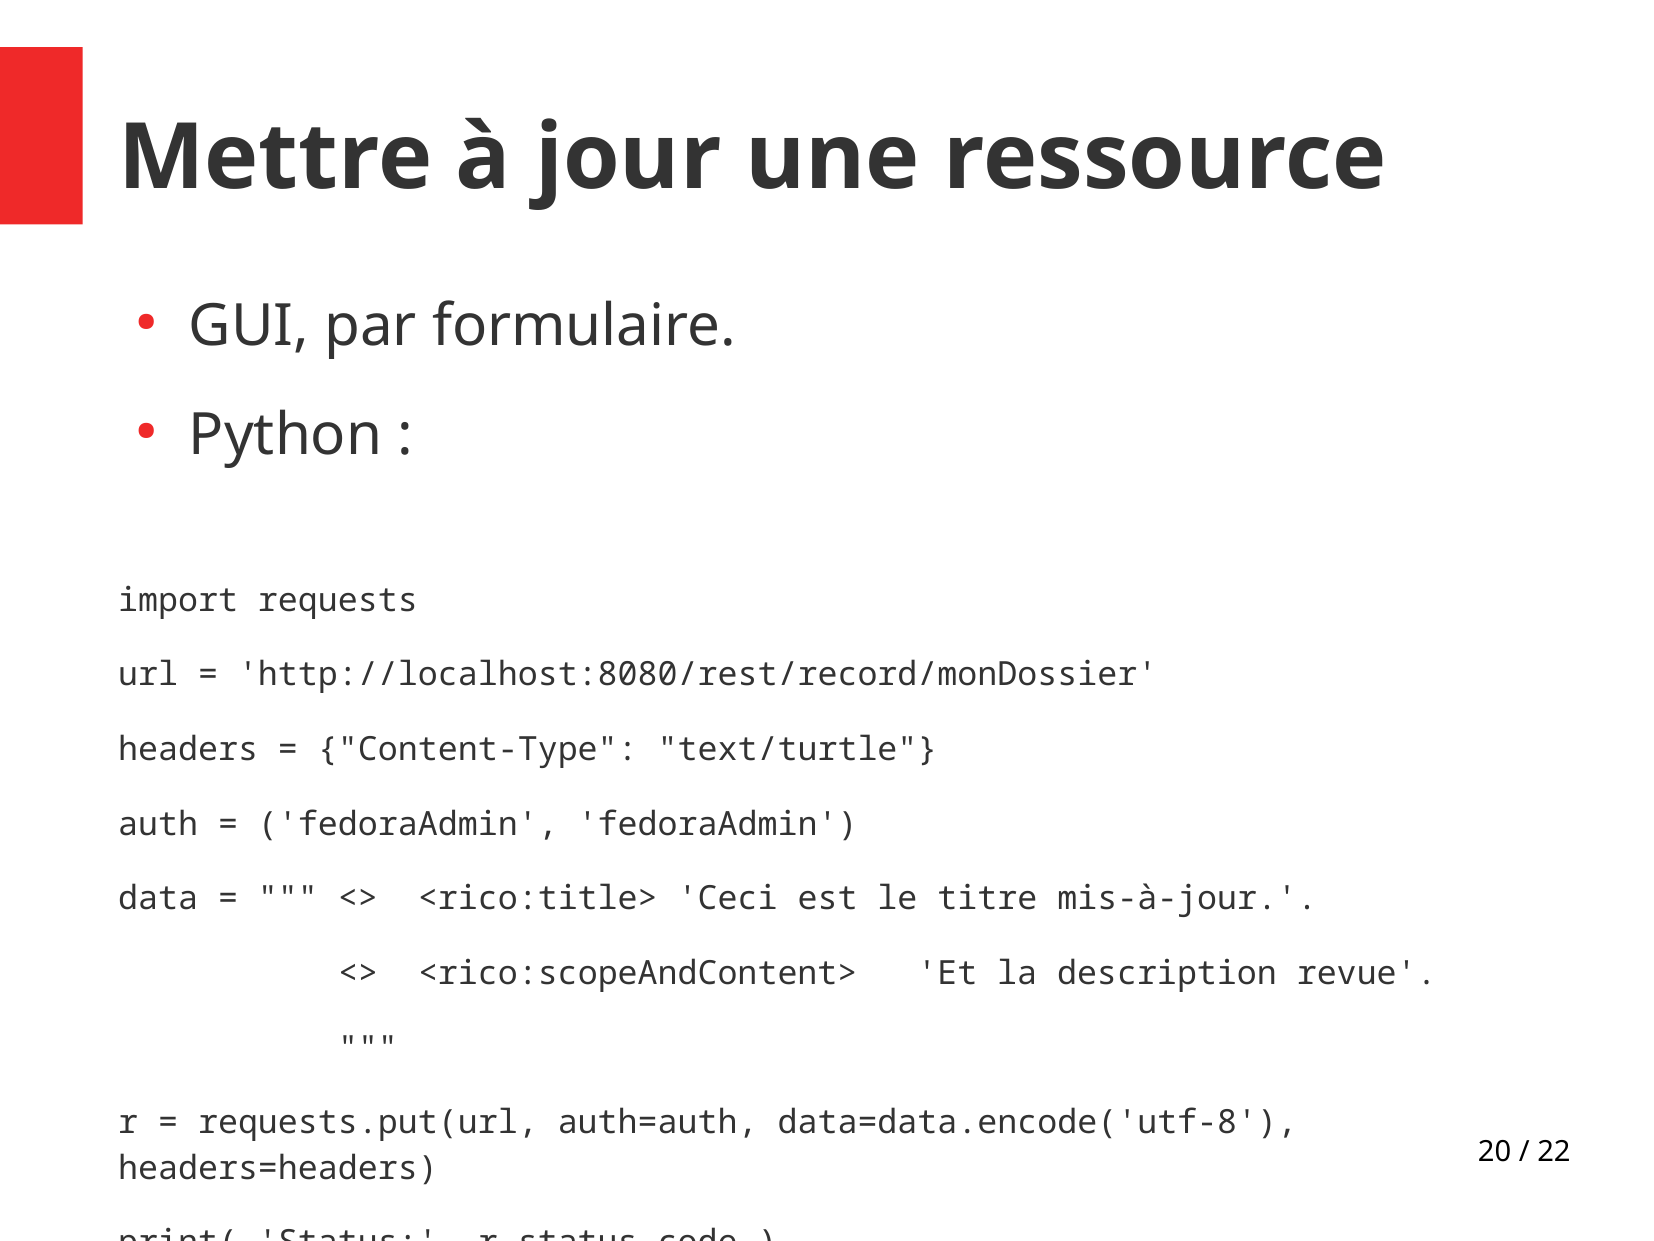

# Mettre à jour une ressource
GUI, par formulaire.
Python :
import requests
url = 'http://localhost:8080/rest/record/monDossier'
headers = {"Content-Type": "text/turtle"}
auth = ('fedoraAdmin', 'fedoraAdmin')
data = """ <> <rico:title> 'Ceci est le titre mis-à-jour.'.
 <> <rico:scopeAndContent> 'Et la description revue'.
 """
r = requests.put(url, auth=auth, data=data.encode('utf-8'), headers=headers)
print( 'Status:', r.status_code )
print( r.text )
20